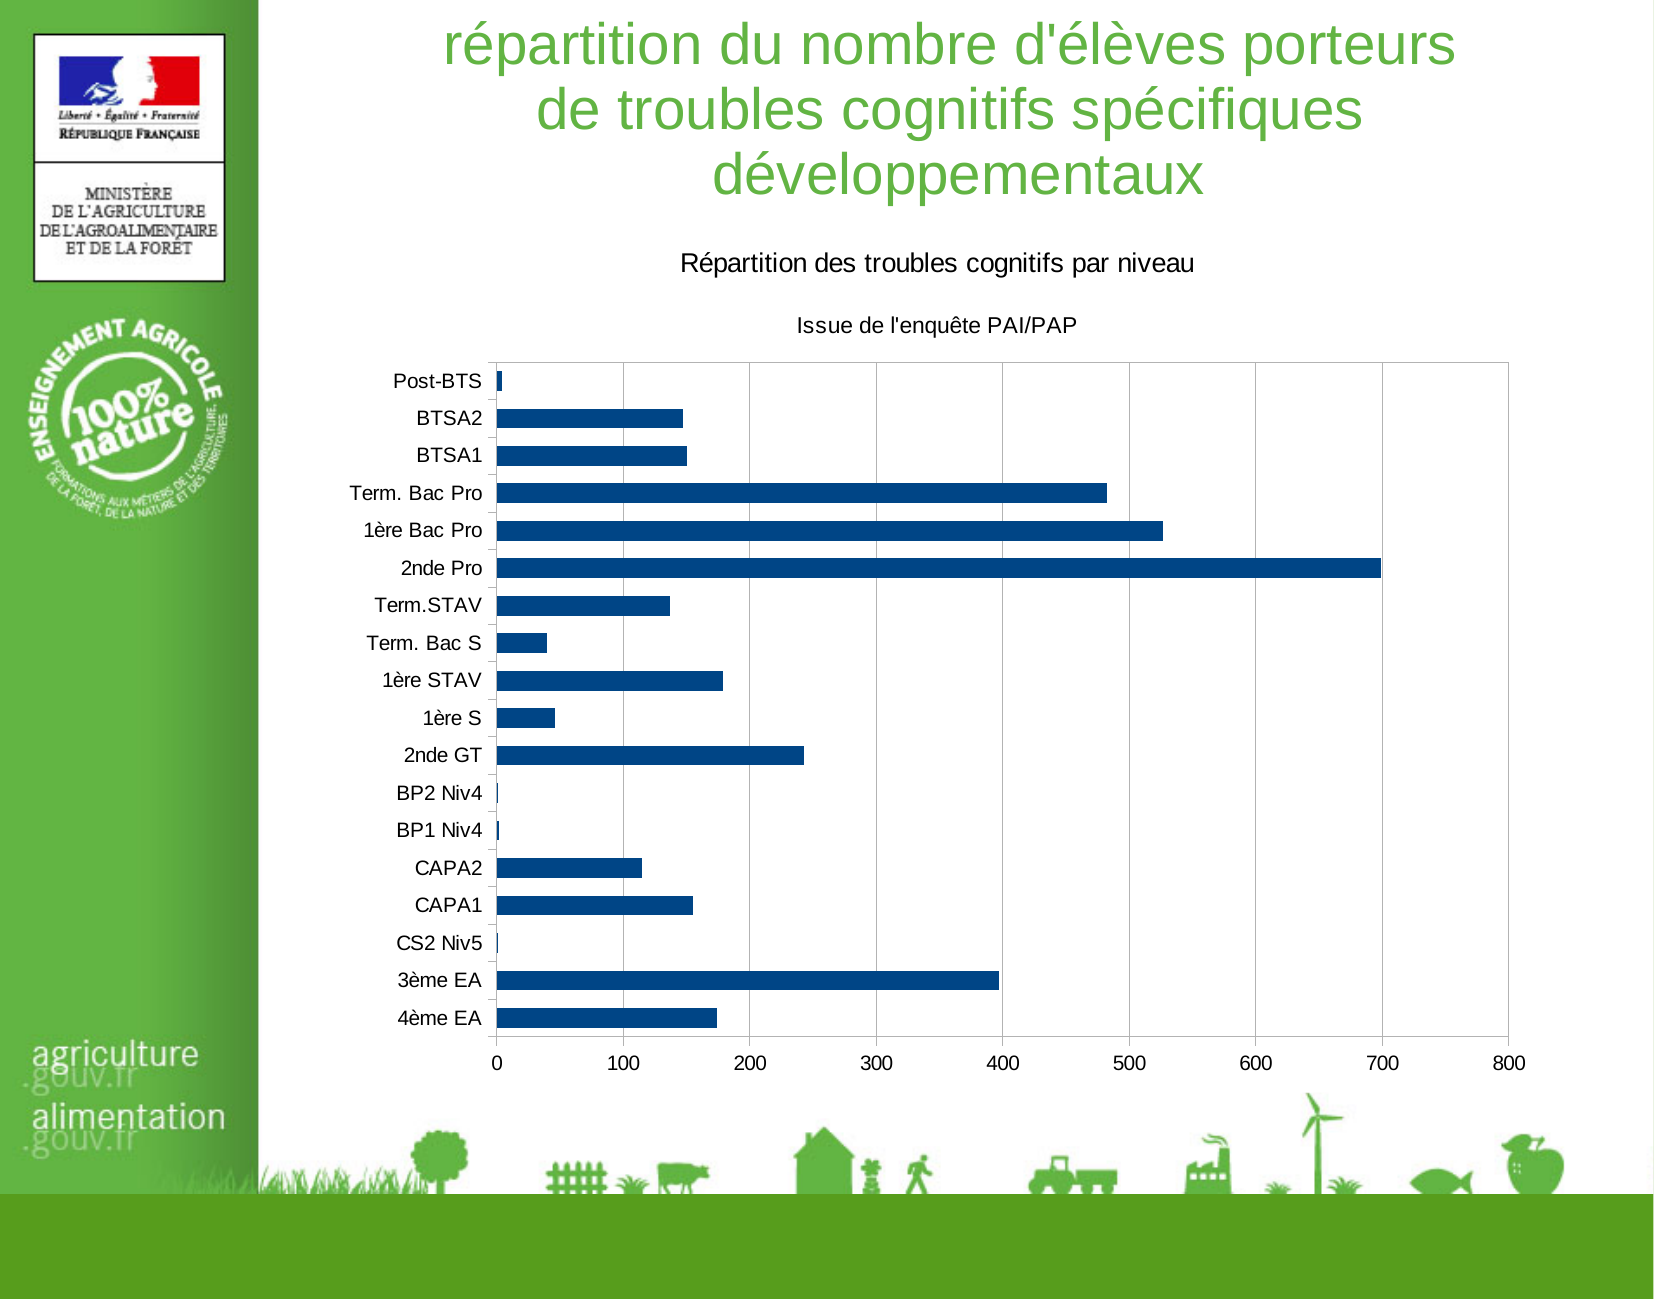

répartition du nombre d'élèves porteurs
de troubles cognitifs spécifiques
développementaux
#
### Chart: Répartition des troubles cognitifs par niveau
Issue de l'enquête PAI/PAP
| Category | Nombre de DYS |
|---|---|
| 4ème EA | 174.0 |
| 3ème EA | 397.0 |
| CS2 Niv5 | 1.0 |
| CAPA1 | 155.0 |
| CAPA2 | 115.0 |
| BP1 Niv4 | 2.0 |
| BP2 Niv4 | 1.0 |
| 2nde GT | 243.0 |
| 1ère S | 46.0 |
| 1ère STAV | 179.0 |
| Term. Bac S | 40.0 |
| Term.STAV | 137.0 |
| 2nde Pro | 699.0 |
| 1ère Bac Pro | 527.0 |
| Term. Bac Pro | 482.0 |
| BTSA1 | 150.0 |
| BTSA2 | 147.0 |
| Post-BTS | 4.0 |